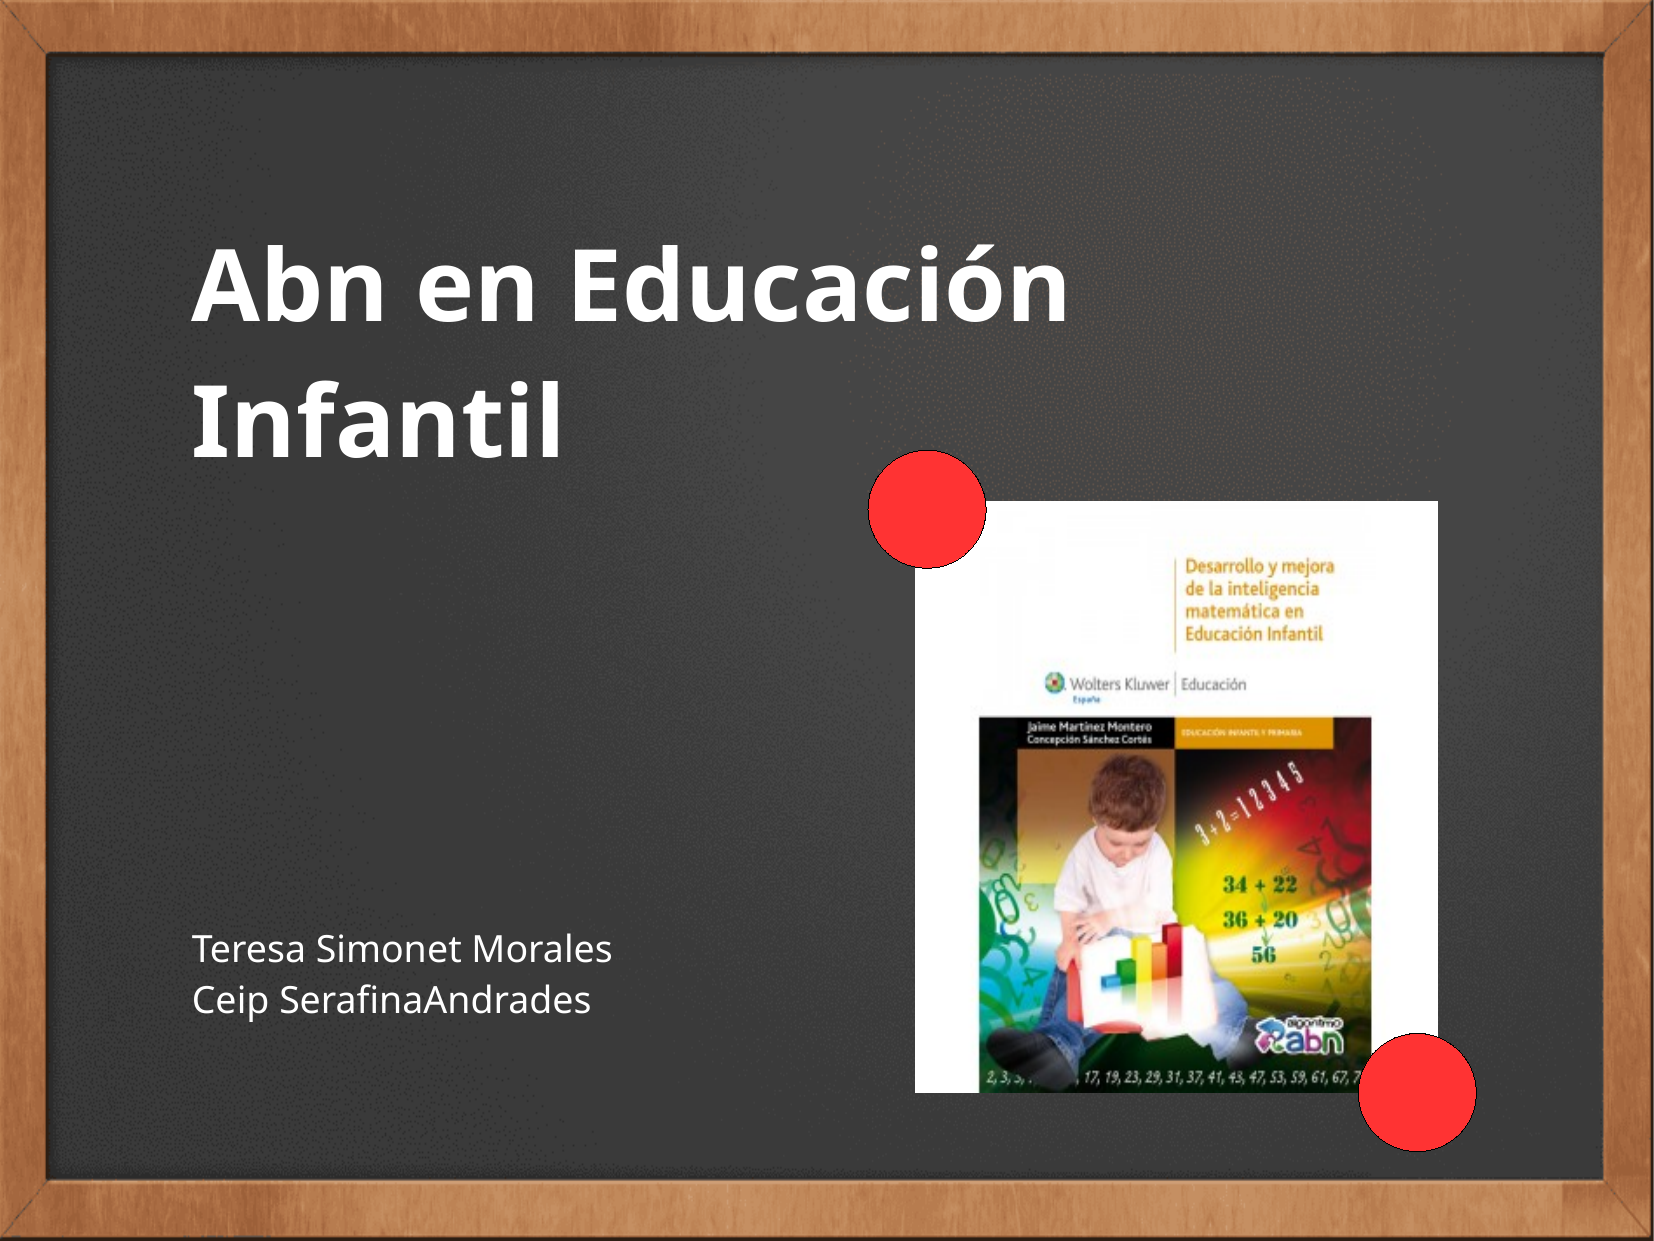

Abn en Educación Infantil
Teresa Simonet Morales
Ceip SerafinaAndrades